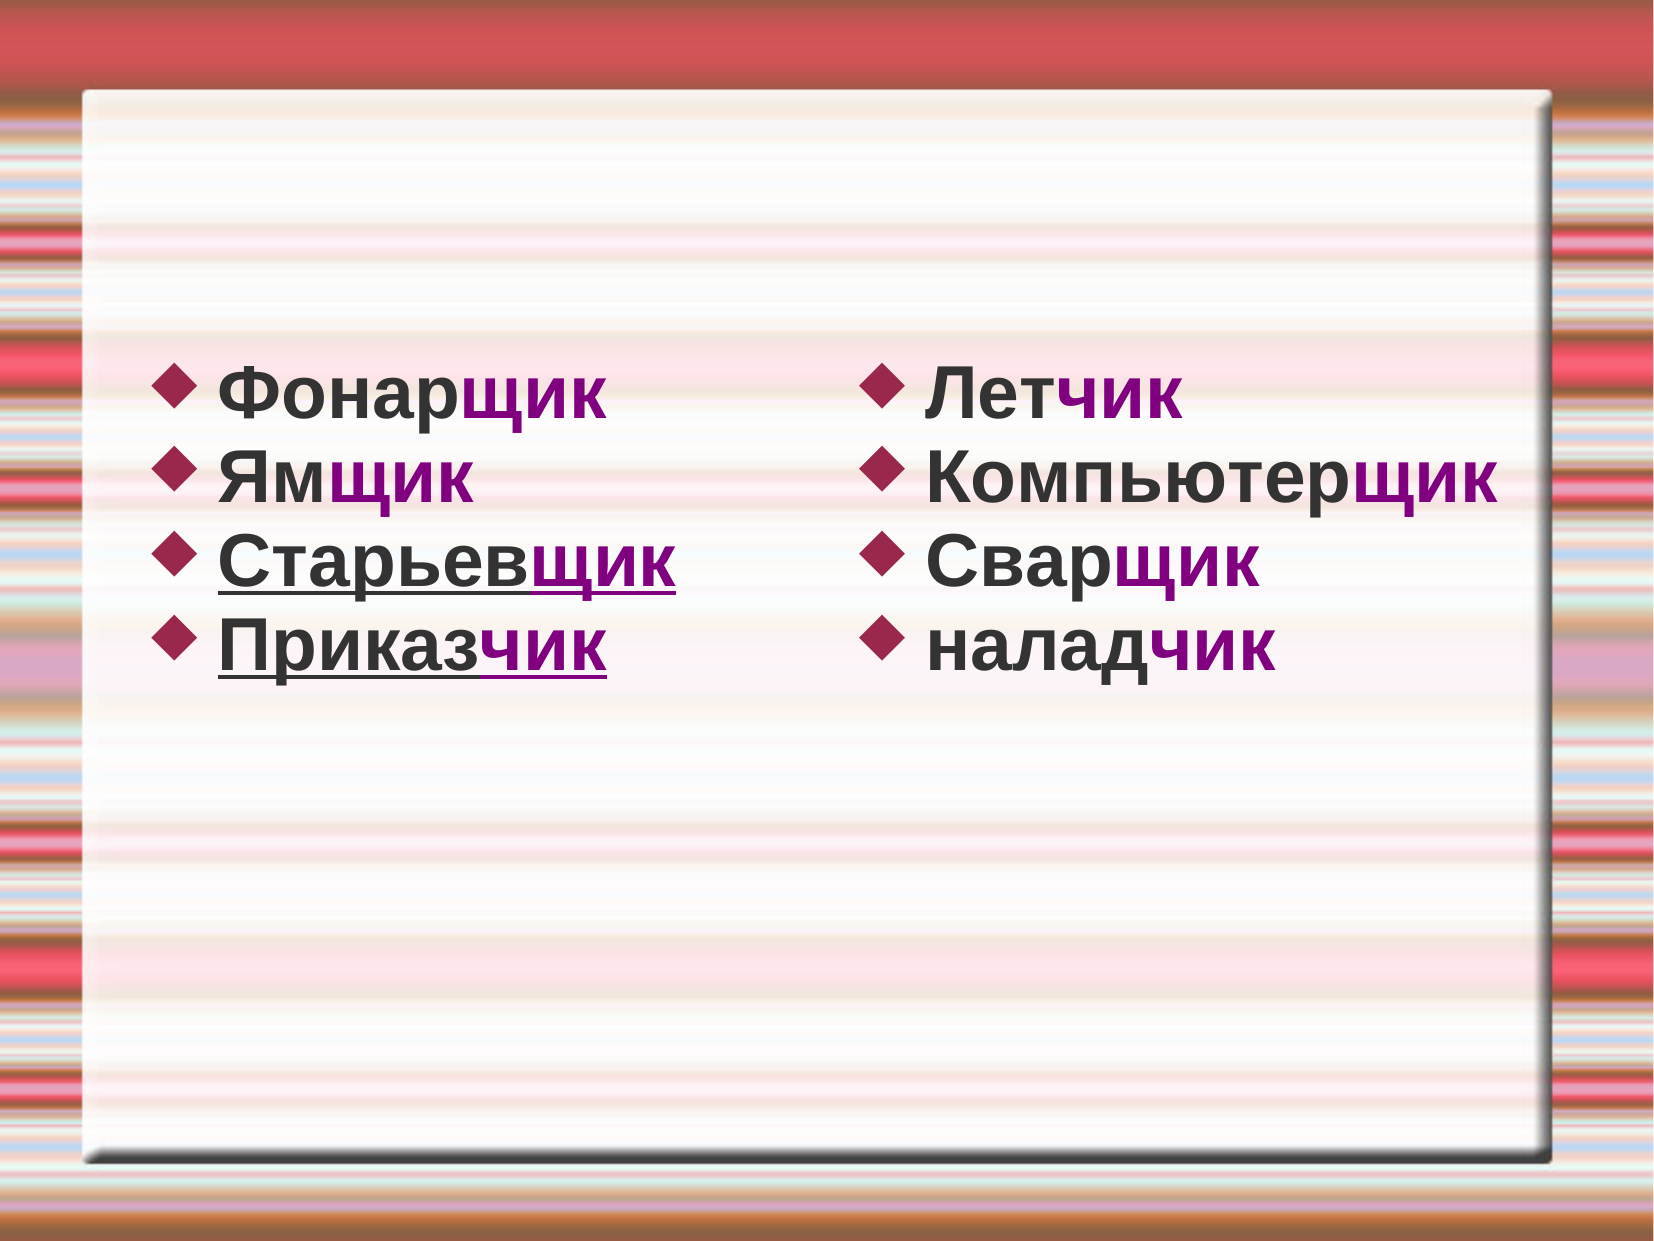

#
Фонарщик
Ямщик
Старьевщик
Приказчик
Летчик
Компьютерщик
Сварщик
наладчик